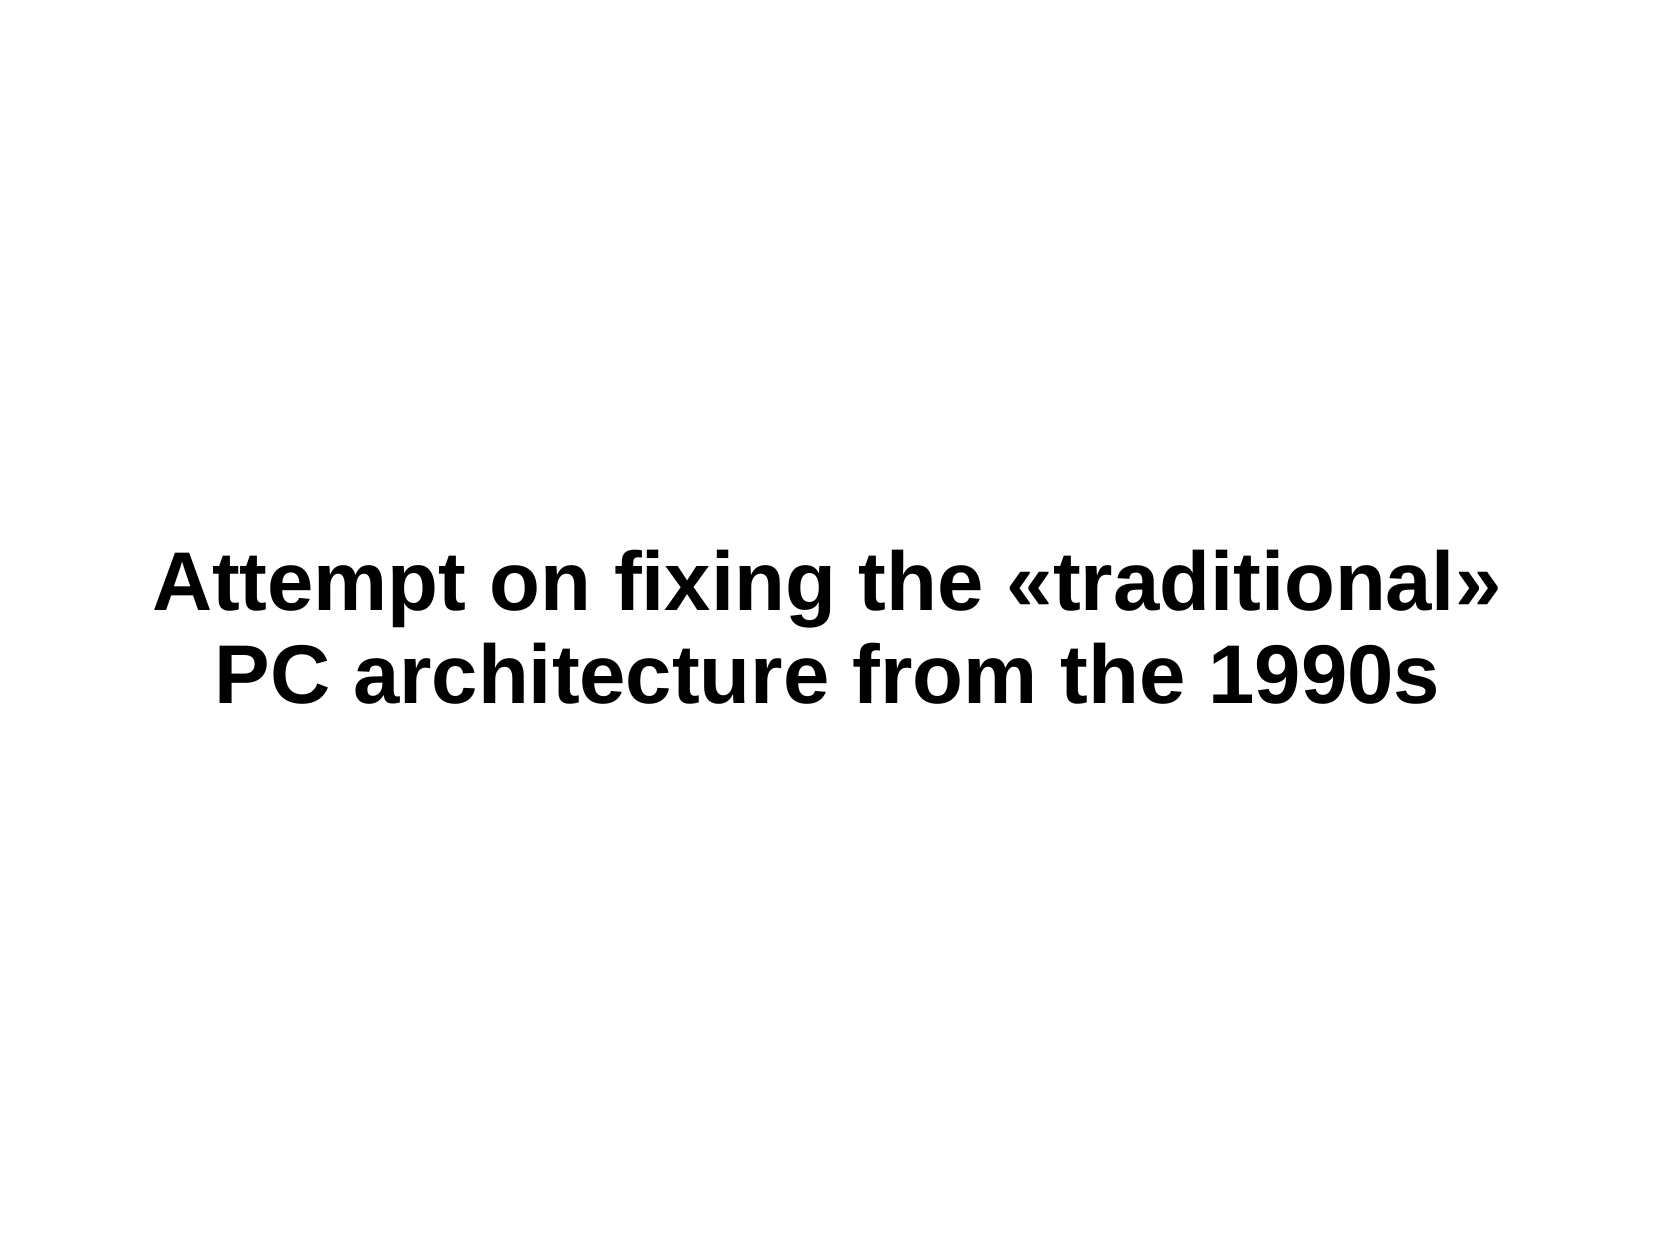

# Attempt on fixing the «traditional» PC architecture from the 1990s